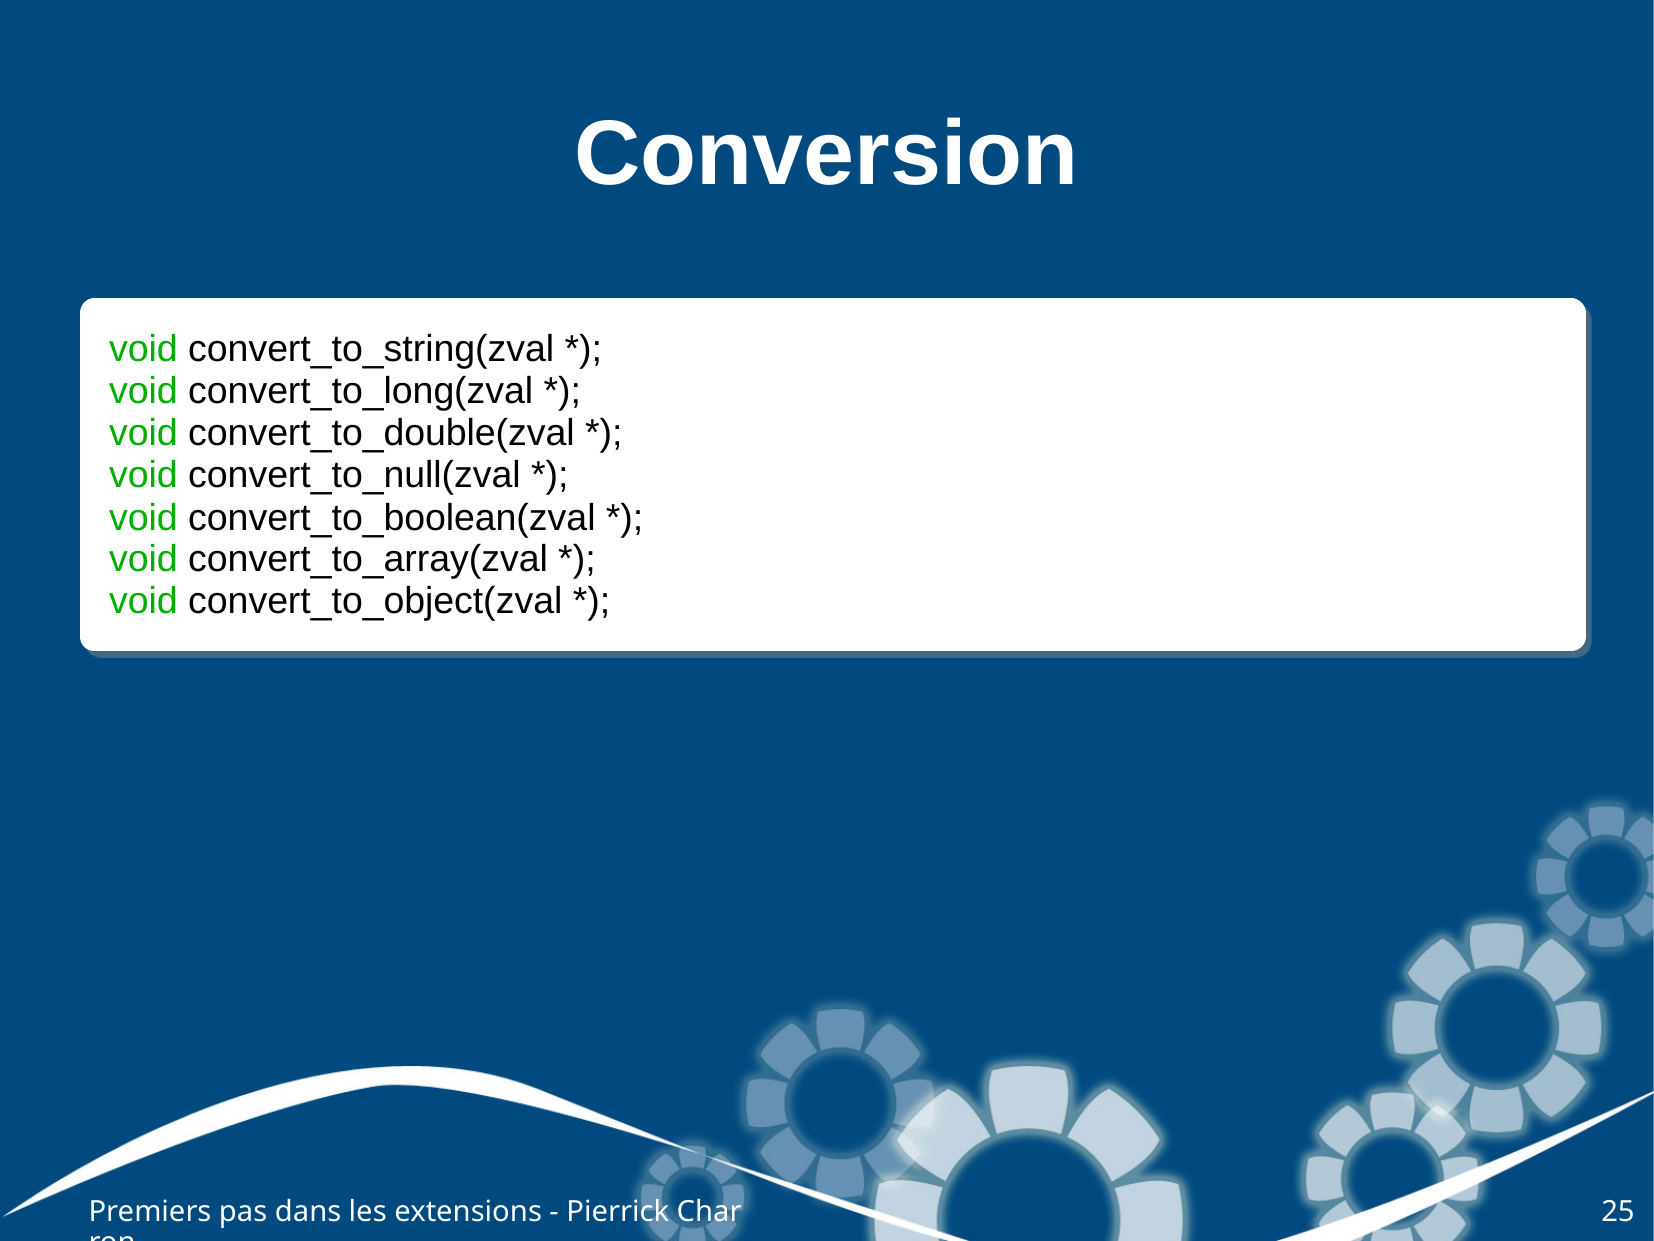

# Conversion
void convert_to_string(zval *);
void convert_to_long(zval *);
void convert_to_double(zval *);
void convert_to_null(zval *);
void convert_to_boolean(zval *);
void convert_to_array(zval *);
void convert_to_object(zval *);
Premiers pas dans les extensions - Pierrick Charron
25